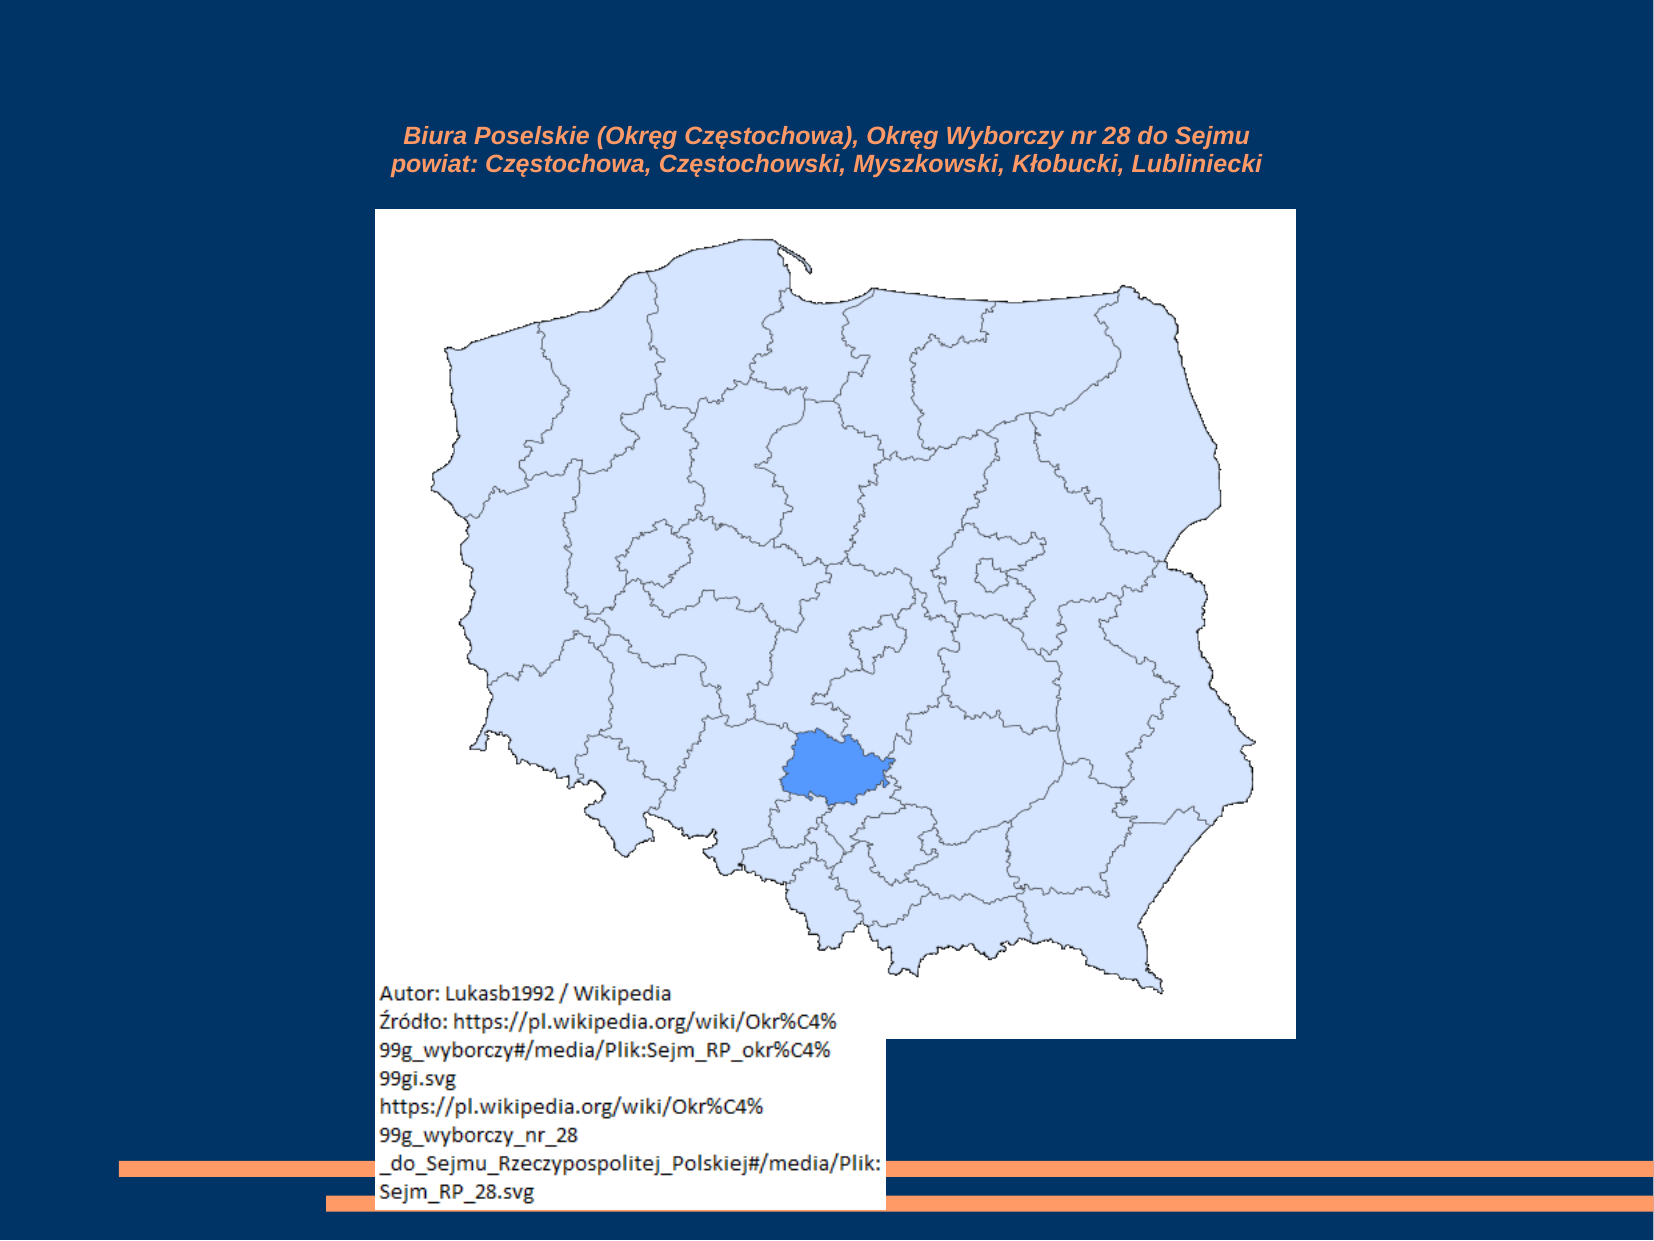

# Biura Poselskie (Okręg Częstochowa), Okręg Wyborczy nr 28 do Sejmu powiat: Częstochowa, Częstochowski, Myszkowski, Kłobucki, Lubliniecki